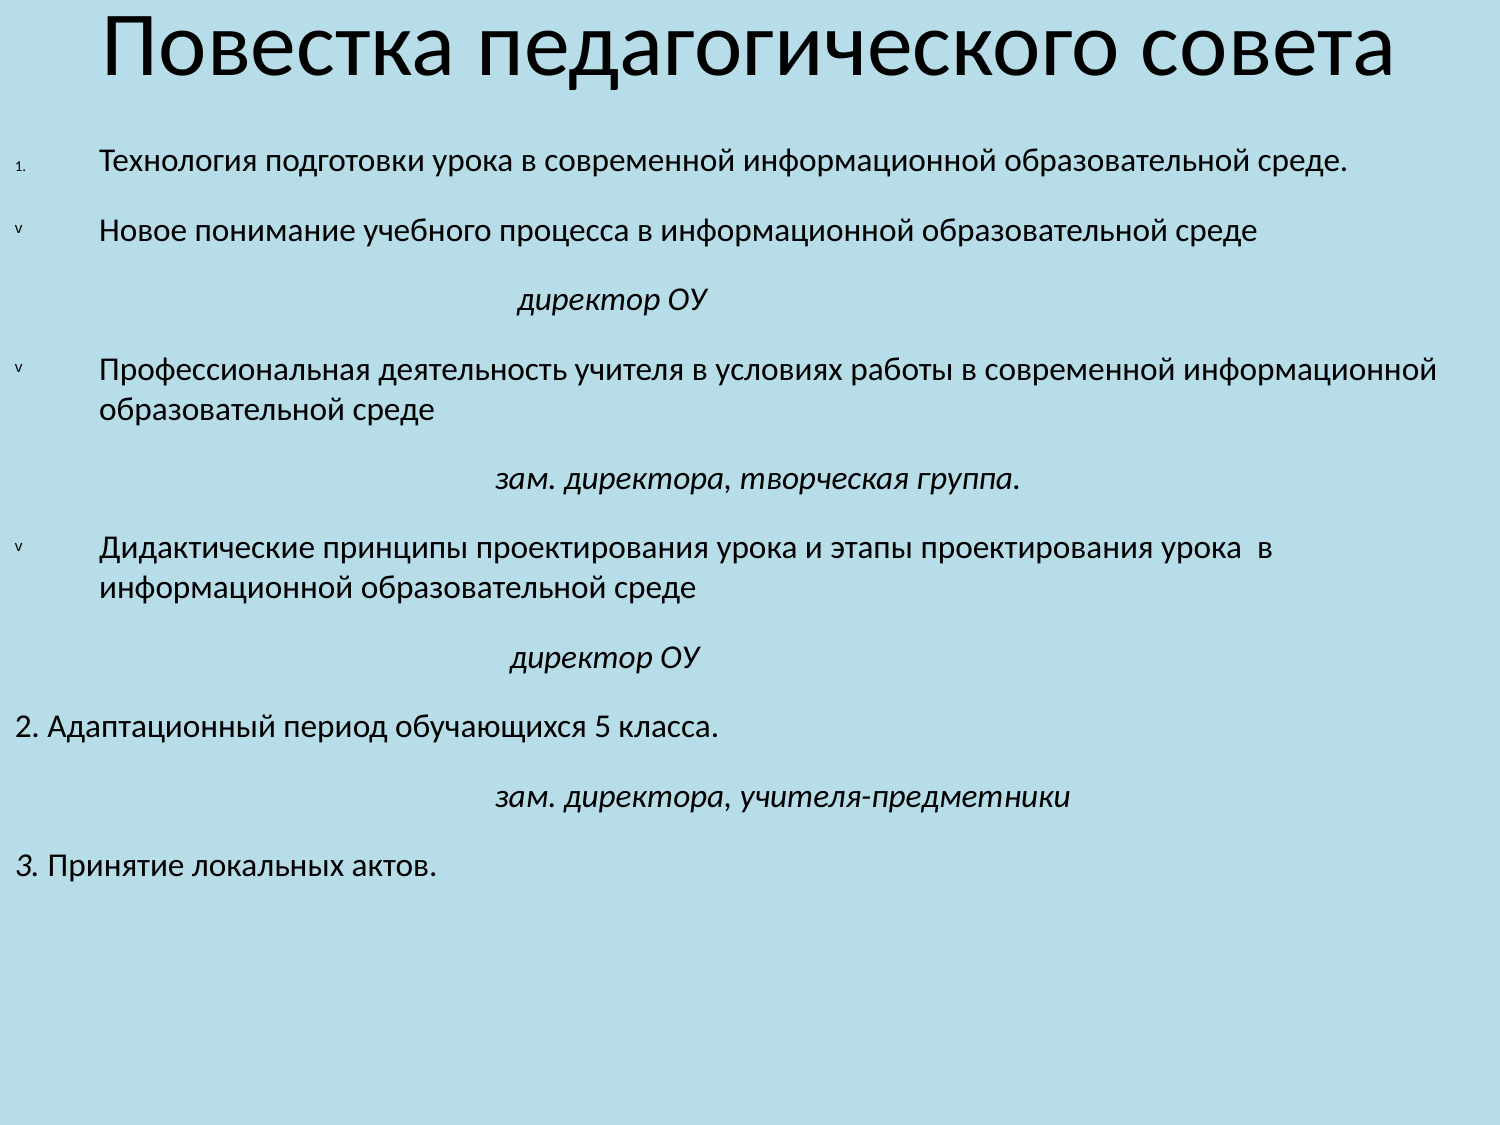

# Повестка педагогического совета
Технология подготовки урока в современной информационной образовательной среде.
Новое понимание учебного процесса в информационной образовательной среде
 директор ОУ
Профессиональная деятельность учителя в условиях работы в современной информационной образовательной среде
 зам. директора, творческая группа.
Дидактические принципы проектирования урока и этапы проектирования урока в информационной образовательной среде
 директор ОУ
2. Адаптационный период обучающихся 5 класса.
 зам. директора, учителя-предметники
3. Принятие локальных актов.